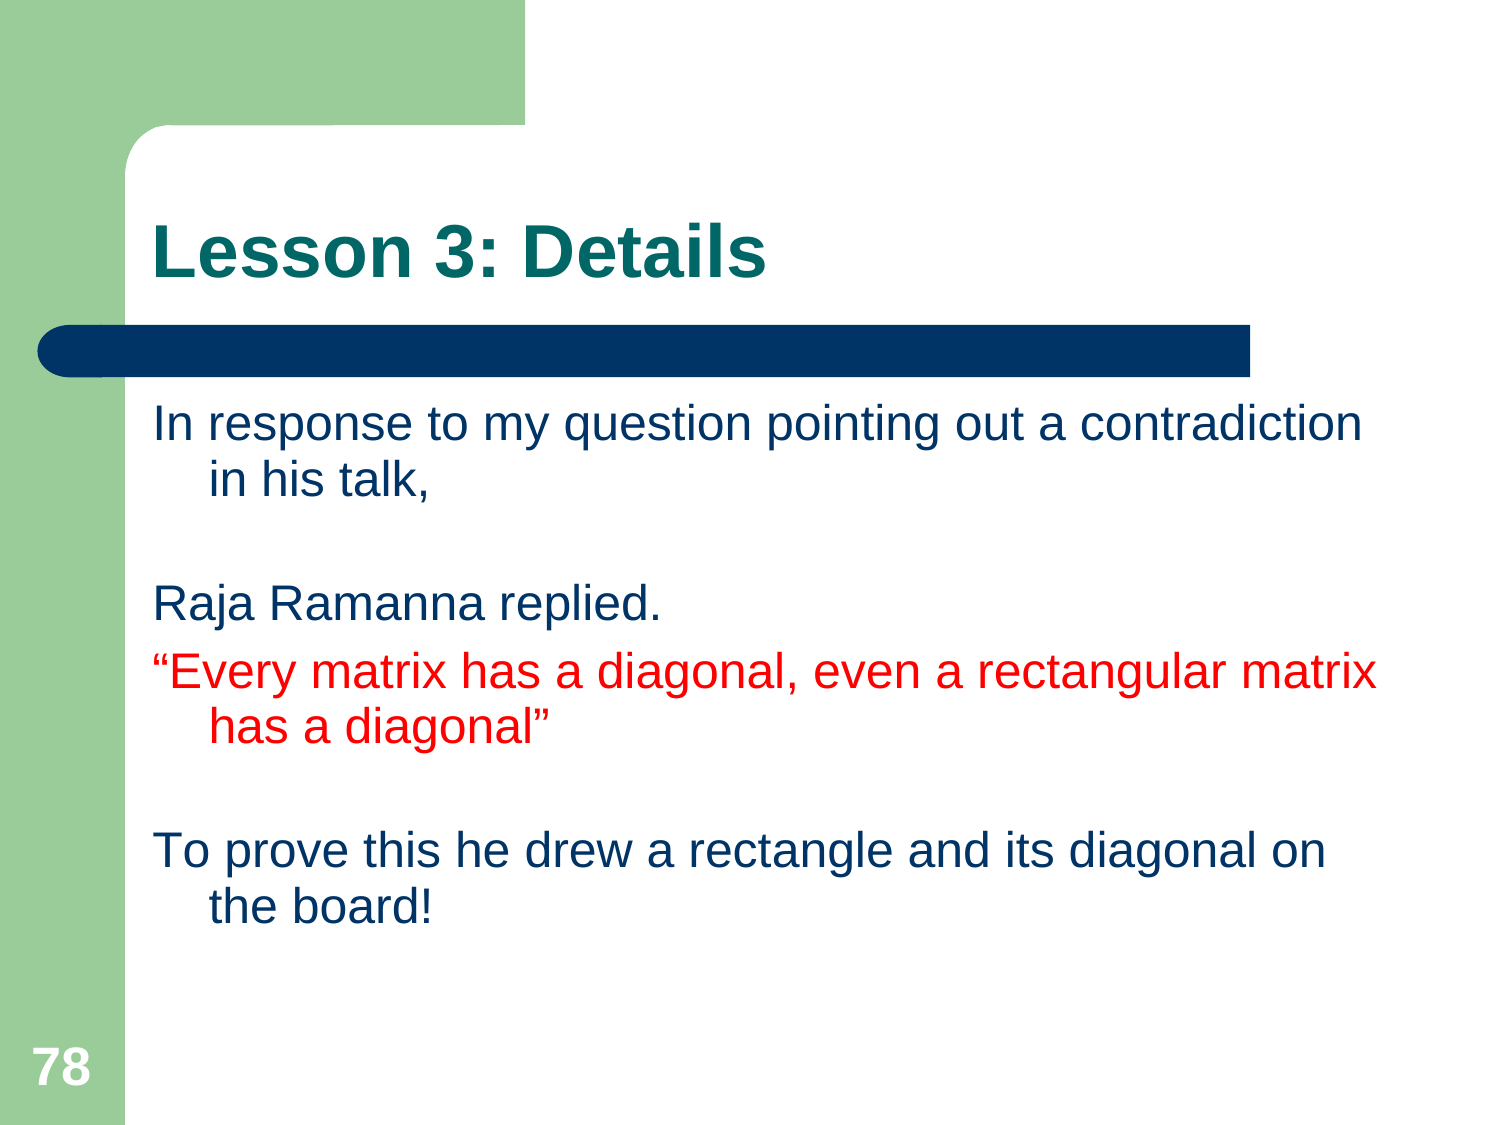

# Lesson 3: Details
In response to my question pointing out a contradiction in his talk,
Raja Ramanna replied.
“Every matrix has a diagonal, even a rectangular matrix has a diagonal”
To prove this he drew a rectangle and its diagonal on the board!
78